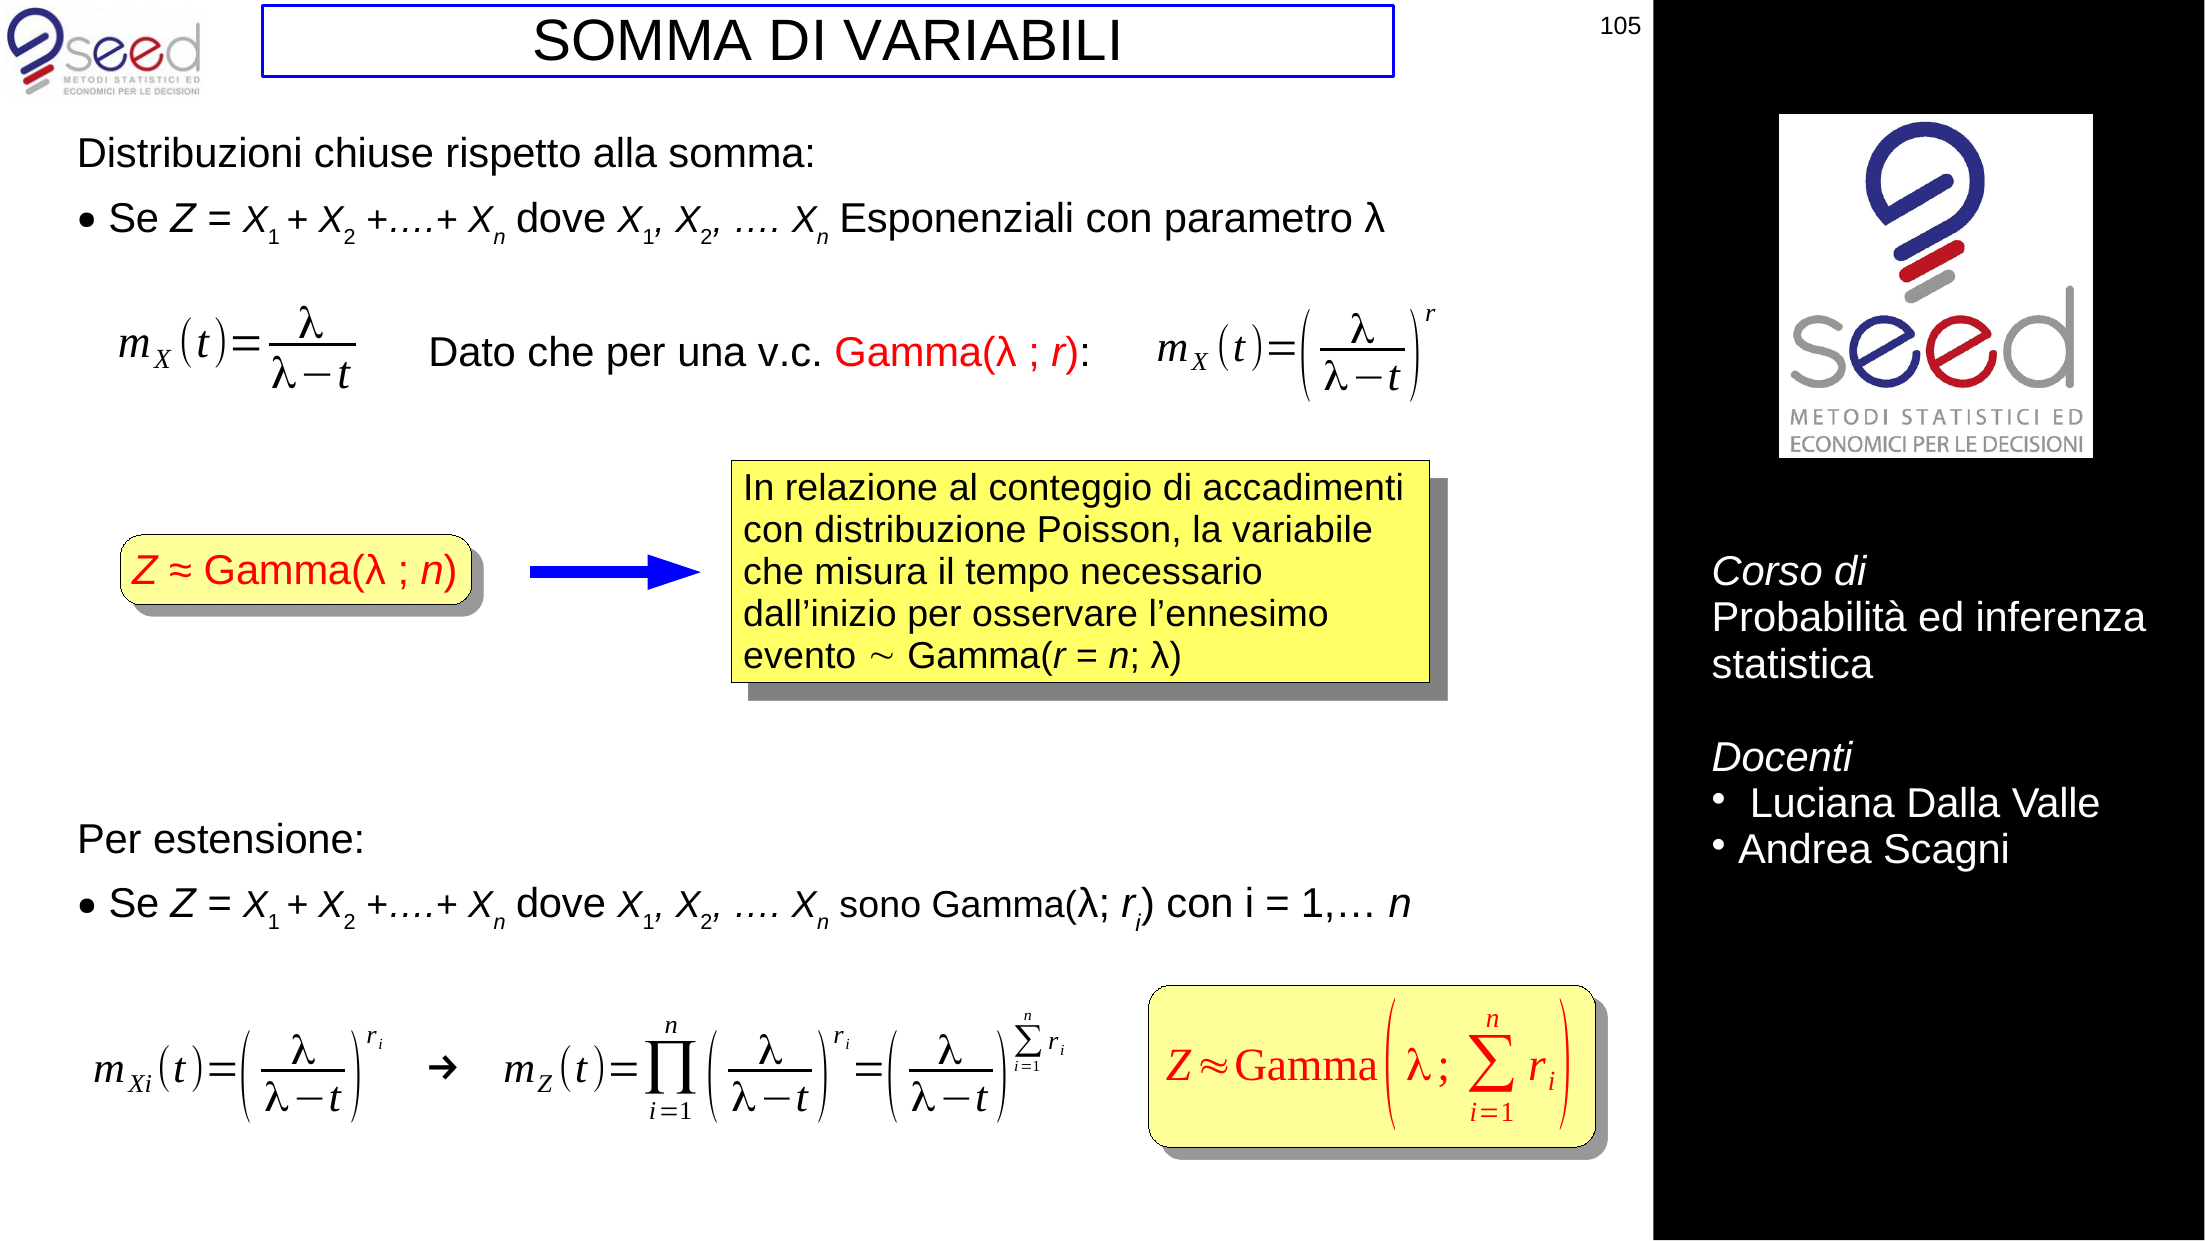

SOMMA DI VARIABILI
Distribuzioni chiuse rispetto alla somma:
 Se Z = X1 + X2 +….+ Xn dove X1, X2, …. Xn Esponenziali con parametro λ
Dato che per una v.c. Gamma(λ ; r):
In relazione al conteggio di accadimenti con distribuzione Poisson, la variabile che misura il tempo necessario dall’inizio per osservare l’ennesimo evento ~ Gamma(r = n; λ)
Z ≈ Gamma(λ ; n)
Per estensione:
 Se Z = X1 + X2 +….+ Xn dove X1, X2, …. Xn sono Gamma(λ; ri) con i = 1,… n